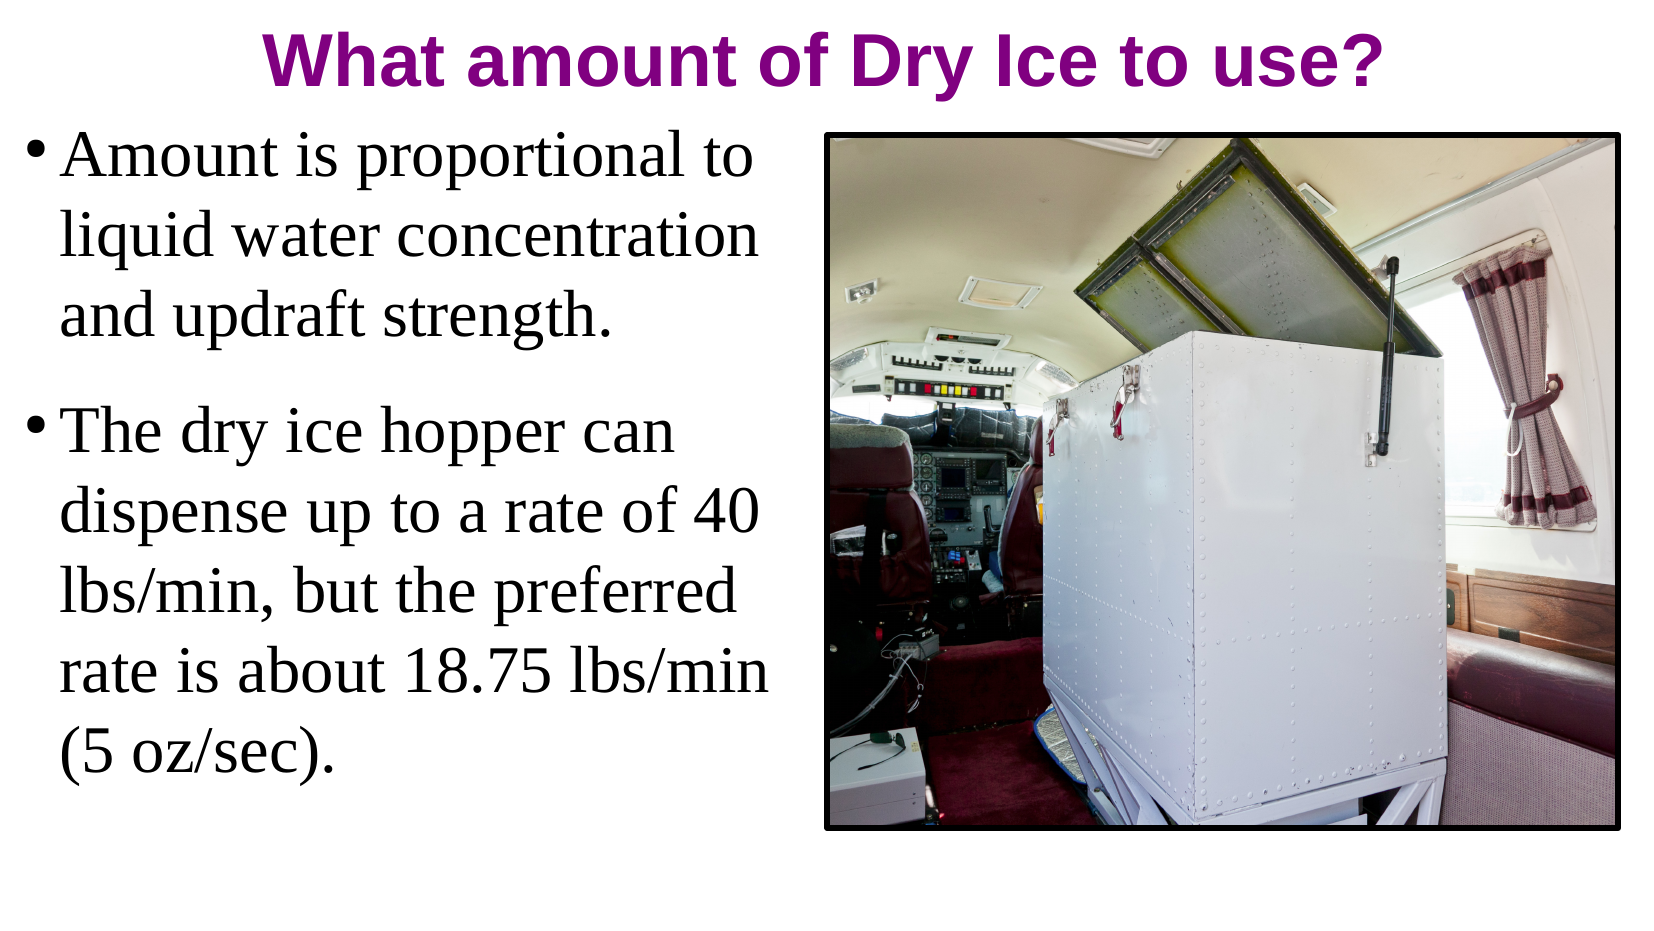

# What amount of Dry Ice to use?
Amount is proportional to liquid water concentration and updraft strength.
The dry ice hopper can dispense up to a rate of 40 lbs/min, but the preferred rate is about 18.75 lbs/min (5 oz/sec).